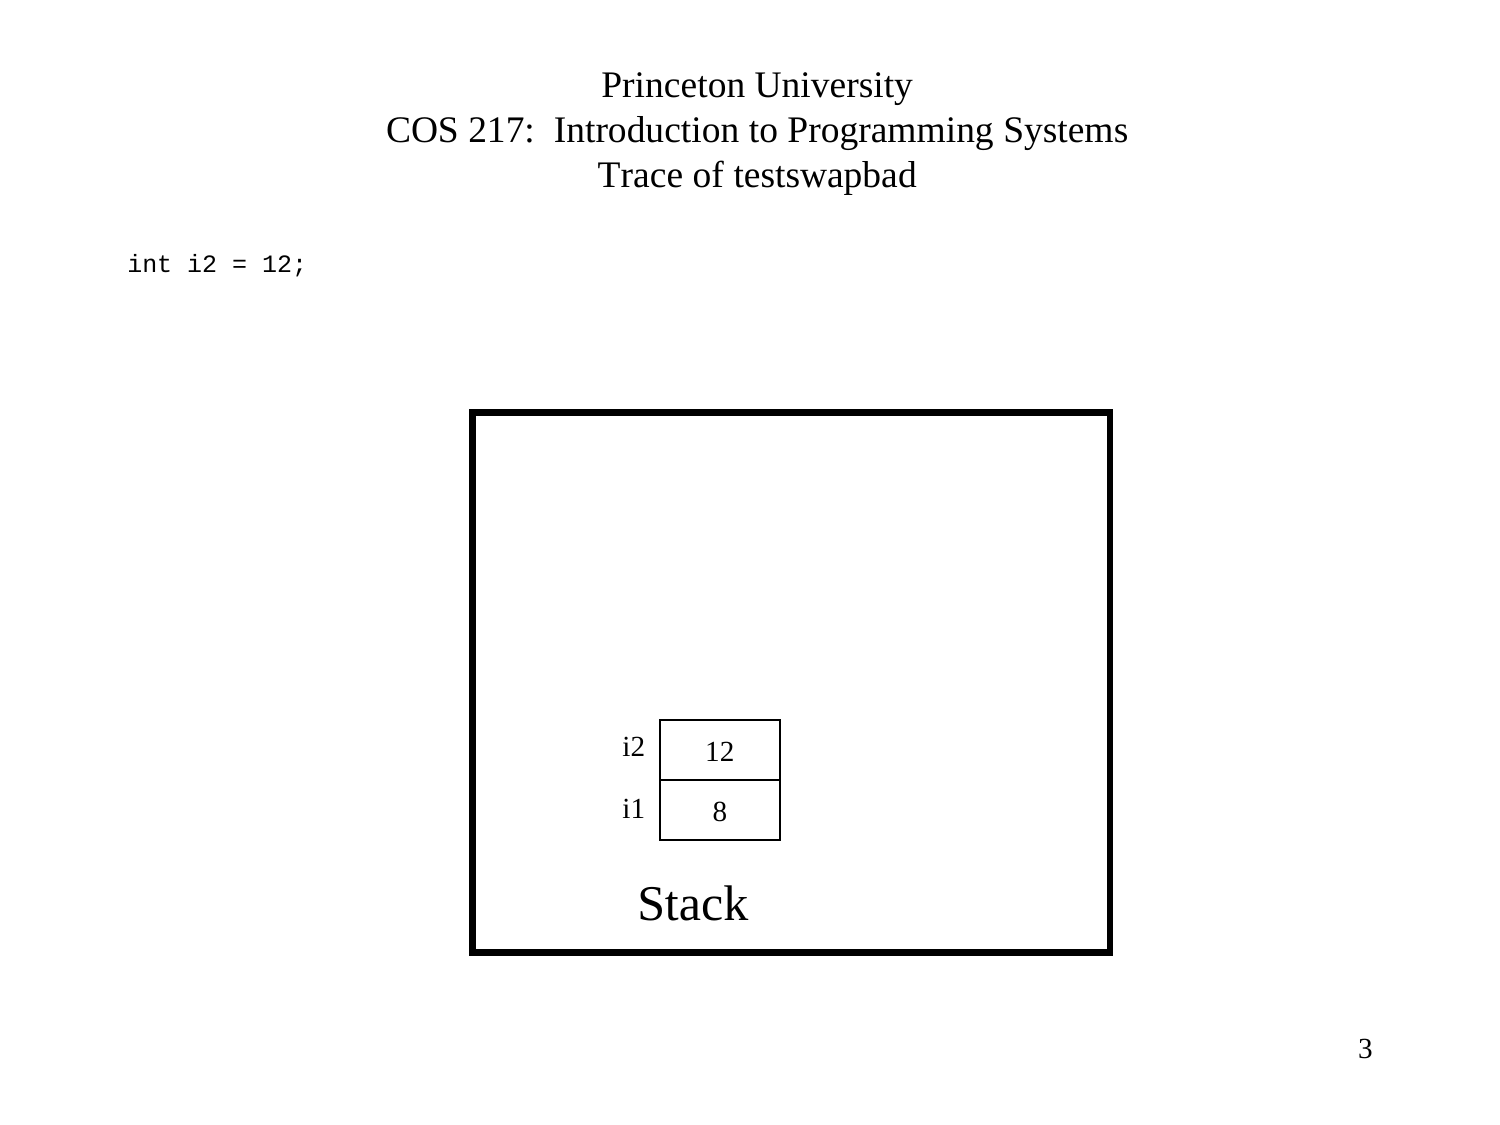

Princeton University
COS 217: Introduction to Programming Systems
Trace of testswapbad
int i2 = 12;
i2
12
8
i1
Stack
3